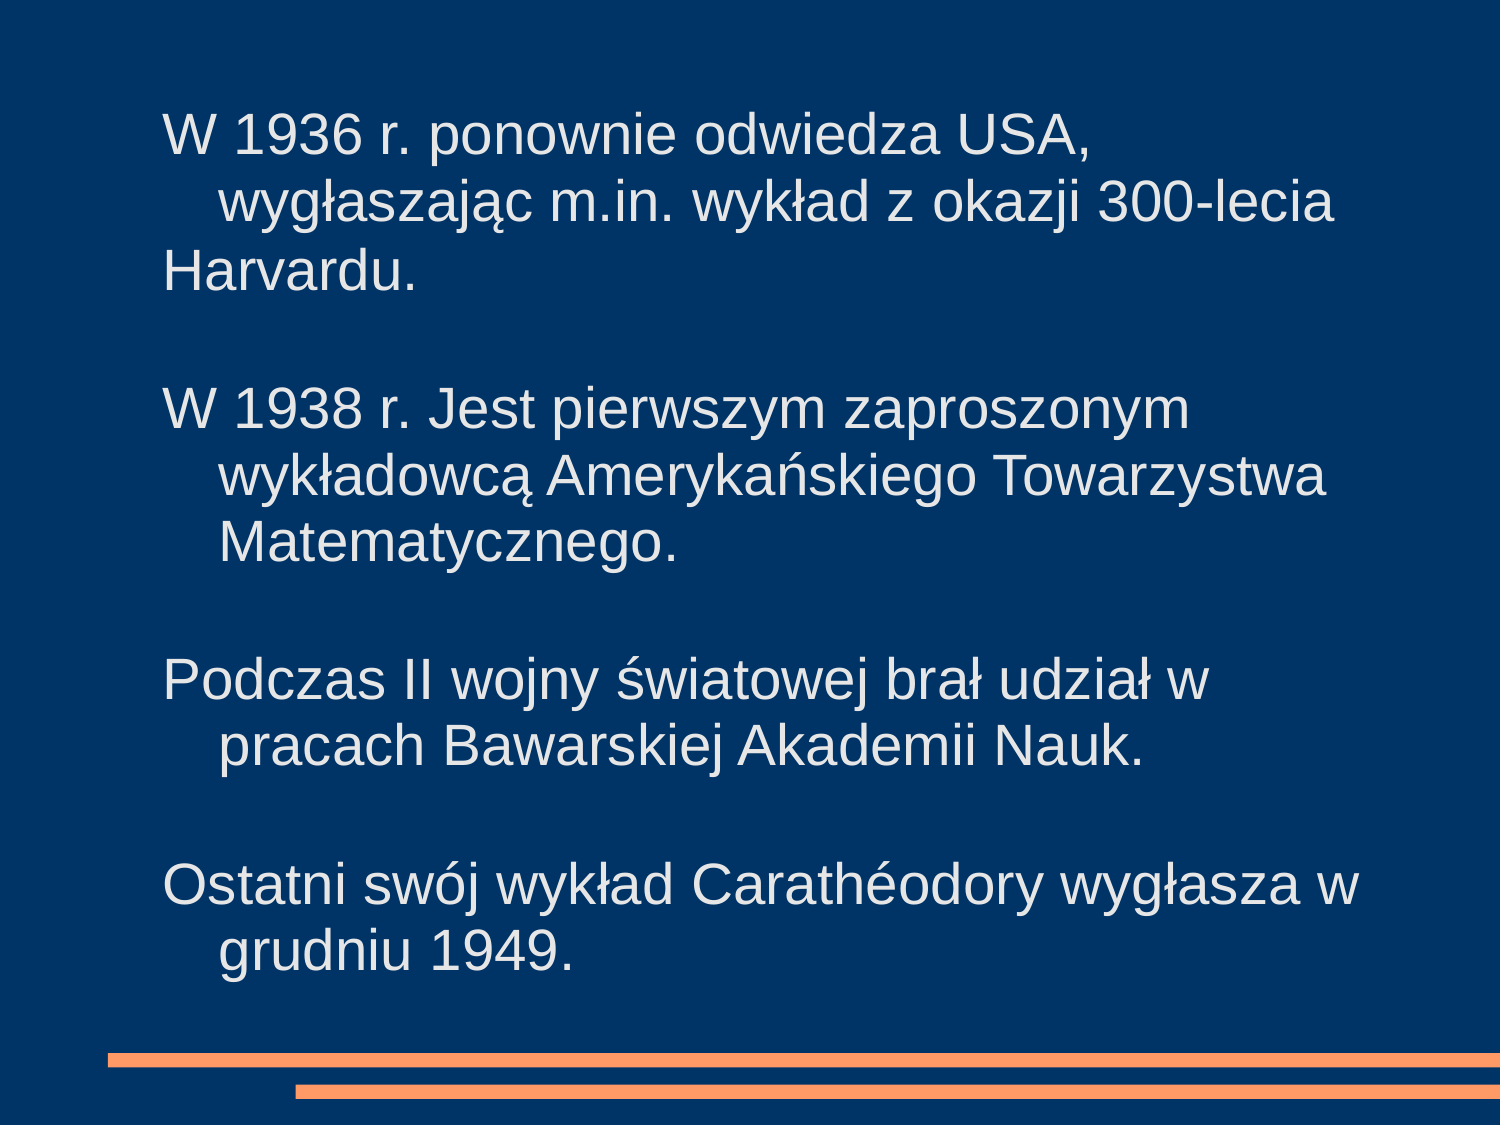

W 1936 r. ponownie odwiedza USA, wygłaszając m.in. wykład z okazji 300-lecia
Harvardu.
W 1938 r. Jest pierwszym zaproszonym wykładowcą Amerykańskiego Towarzystwa Matematycznego.
Podczas II wojny światowej brał udział w pracach Bawarskiej Akademii Nauk.
Ostatni swój wykład Carathéodory wygłasza w grudniu 1949.
#